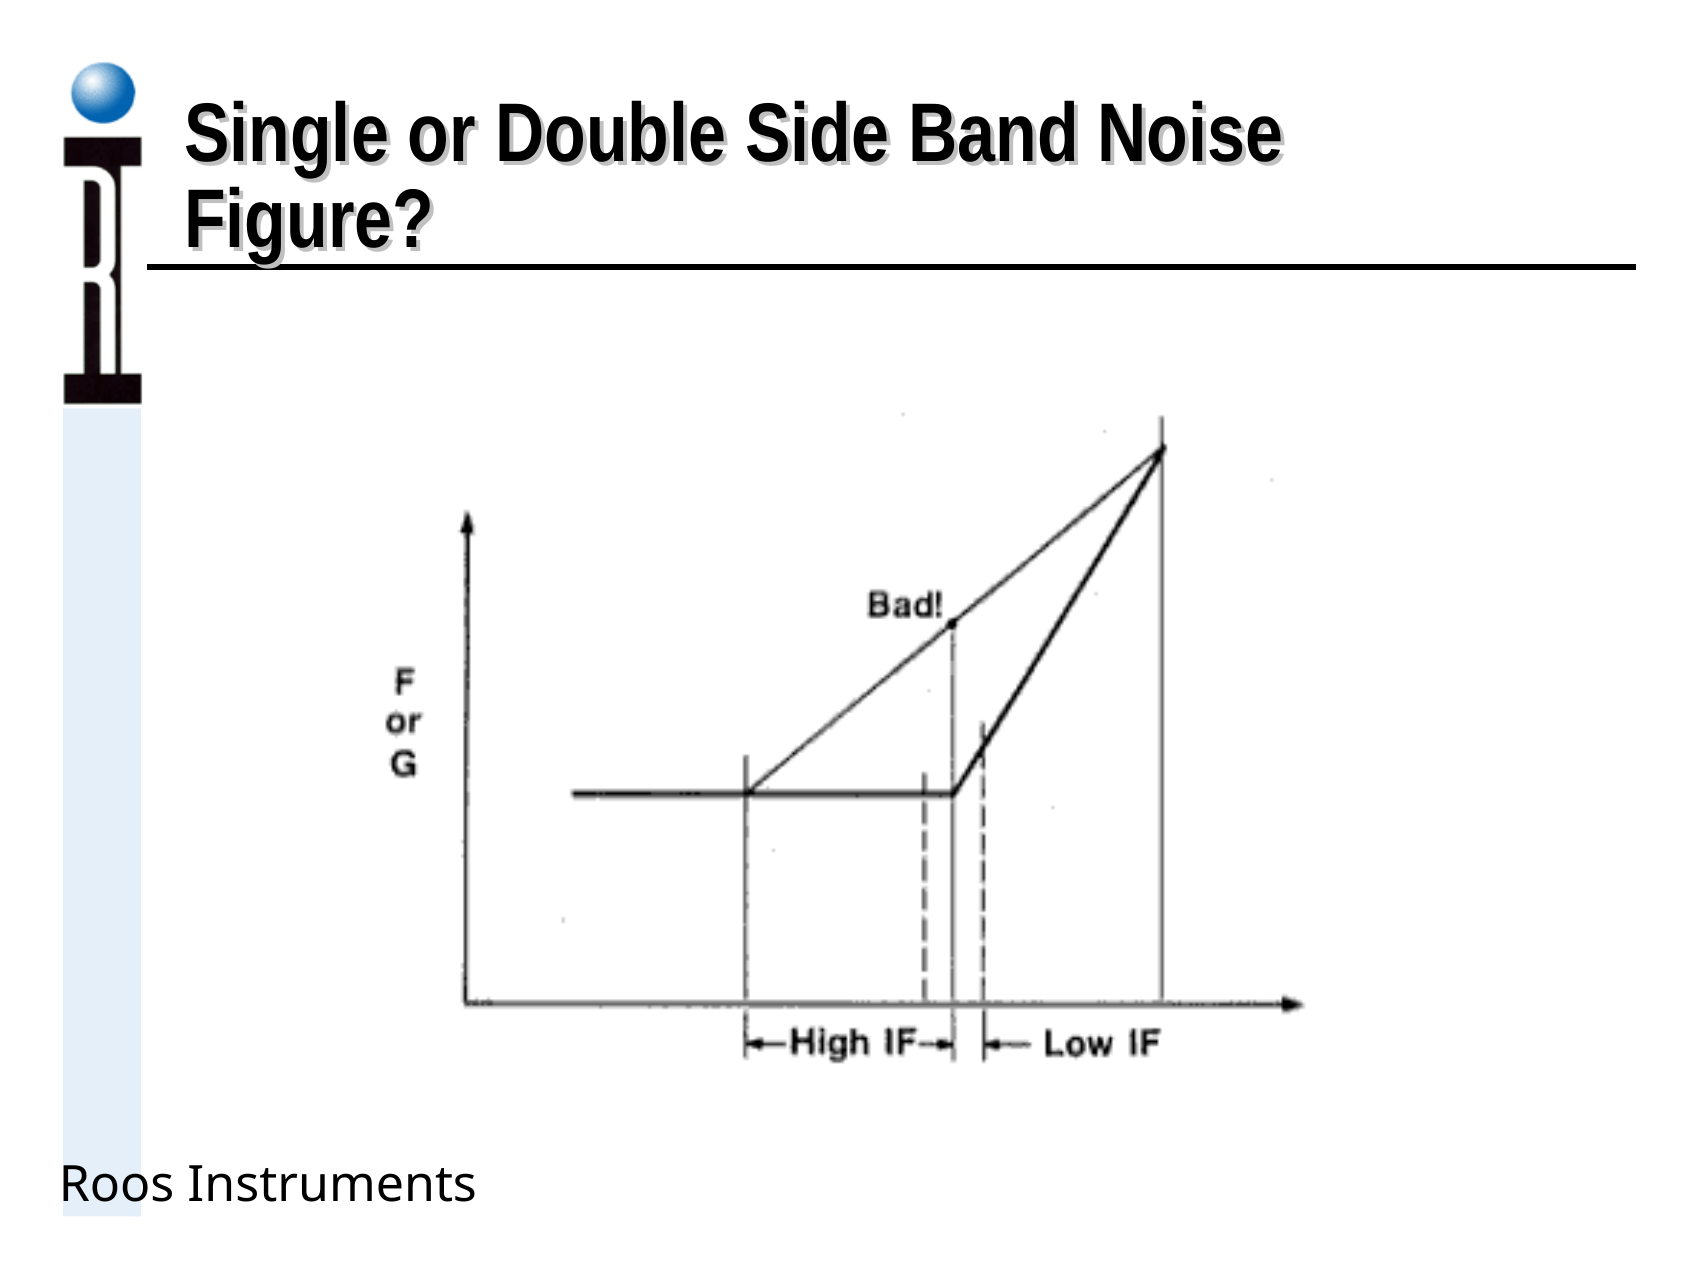

Single or Double Side Band Noise Figure?